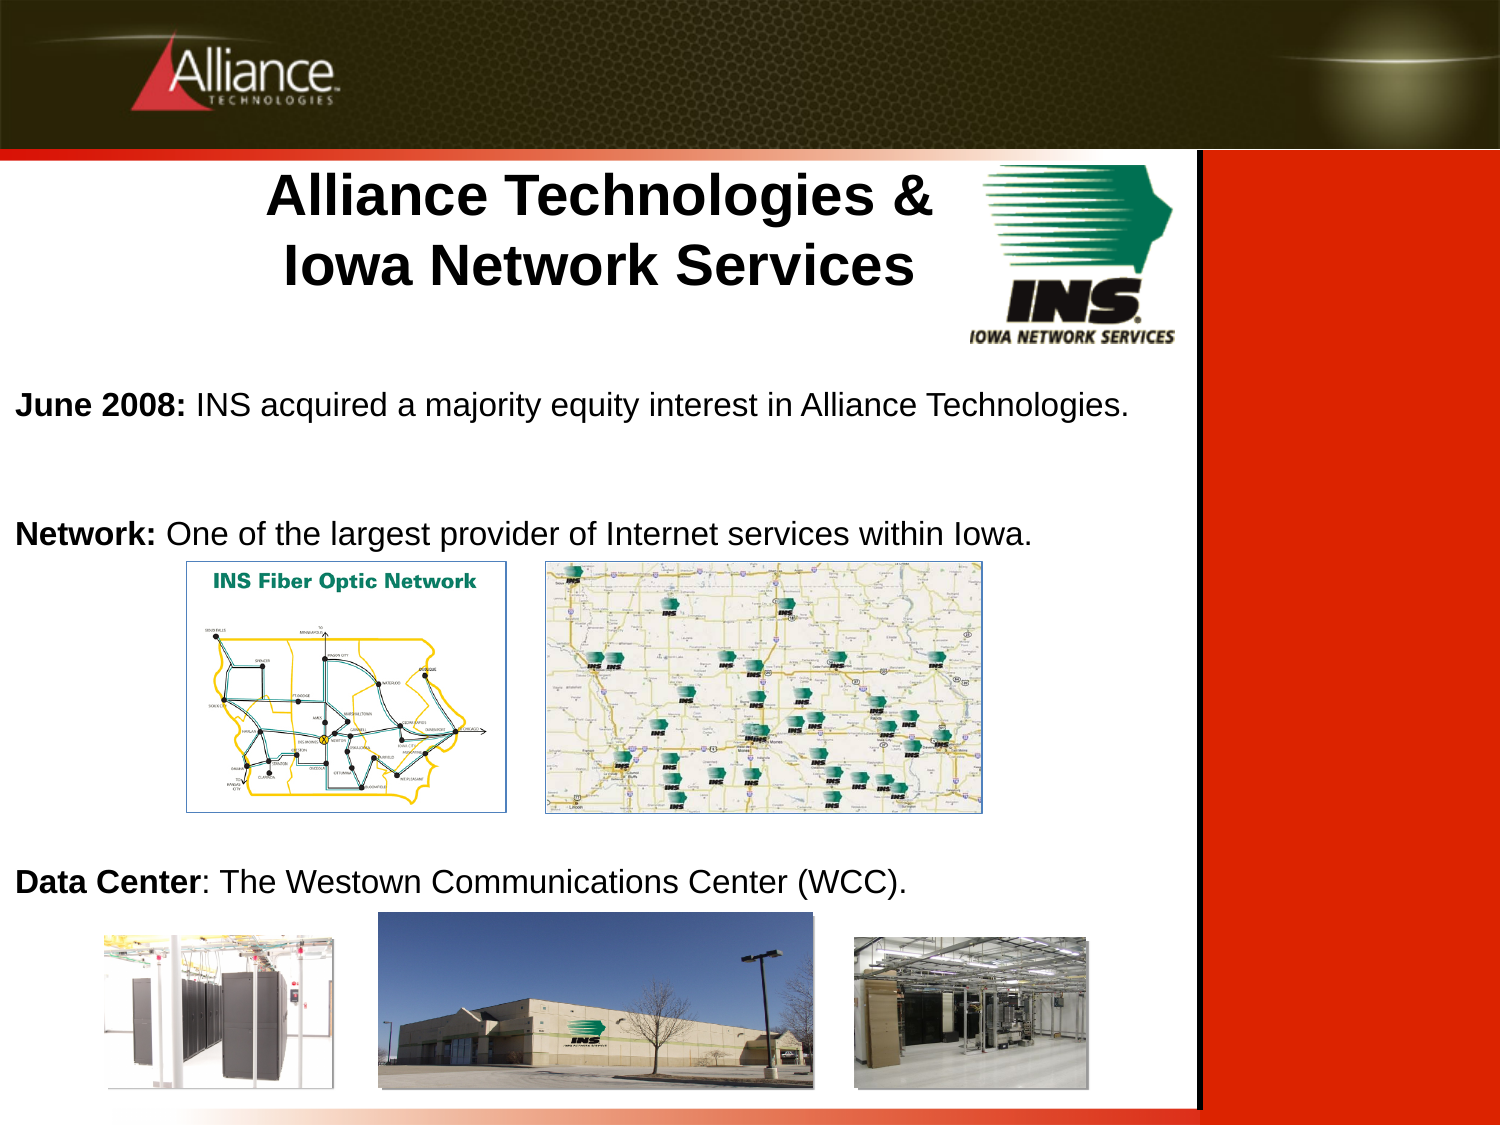

# Alliance Technologies & Iowa Network Services
June 2008: INS acquired a majority equity interest in Alliance Technologies.
Network: One of the largest provider of Internet services within Iowa.
Data Center: The Westown Communications Center (WCC).